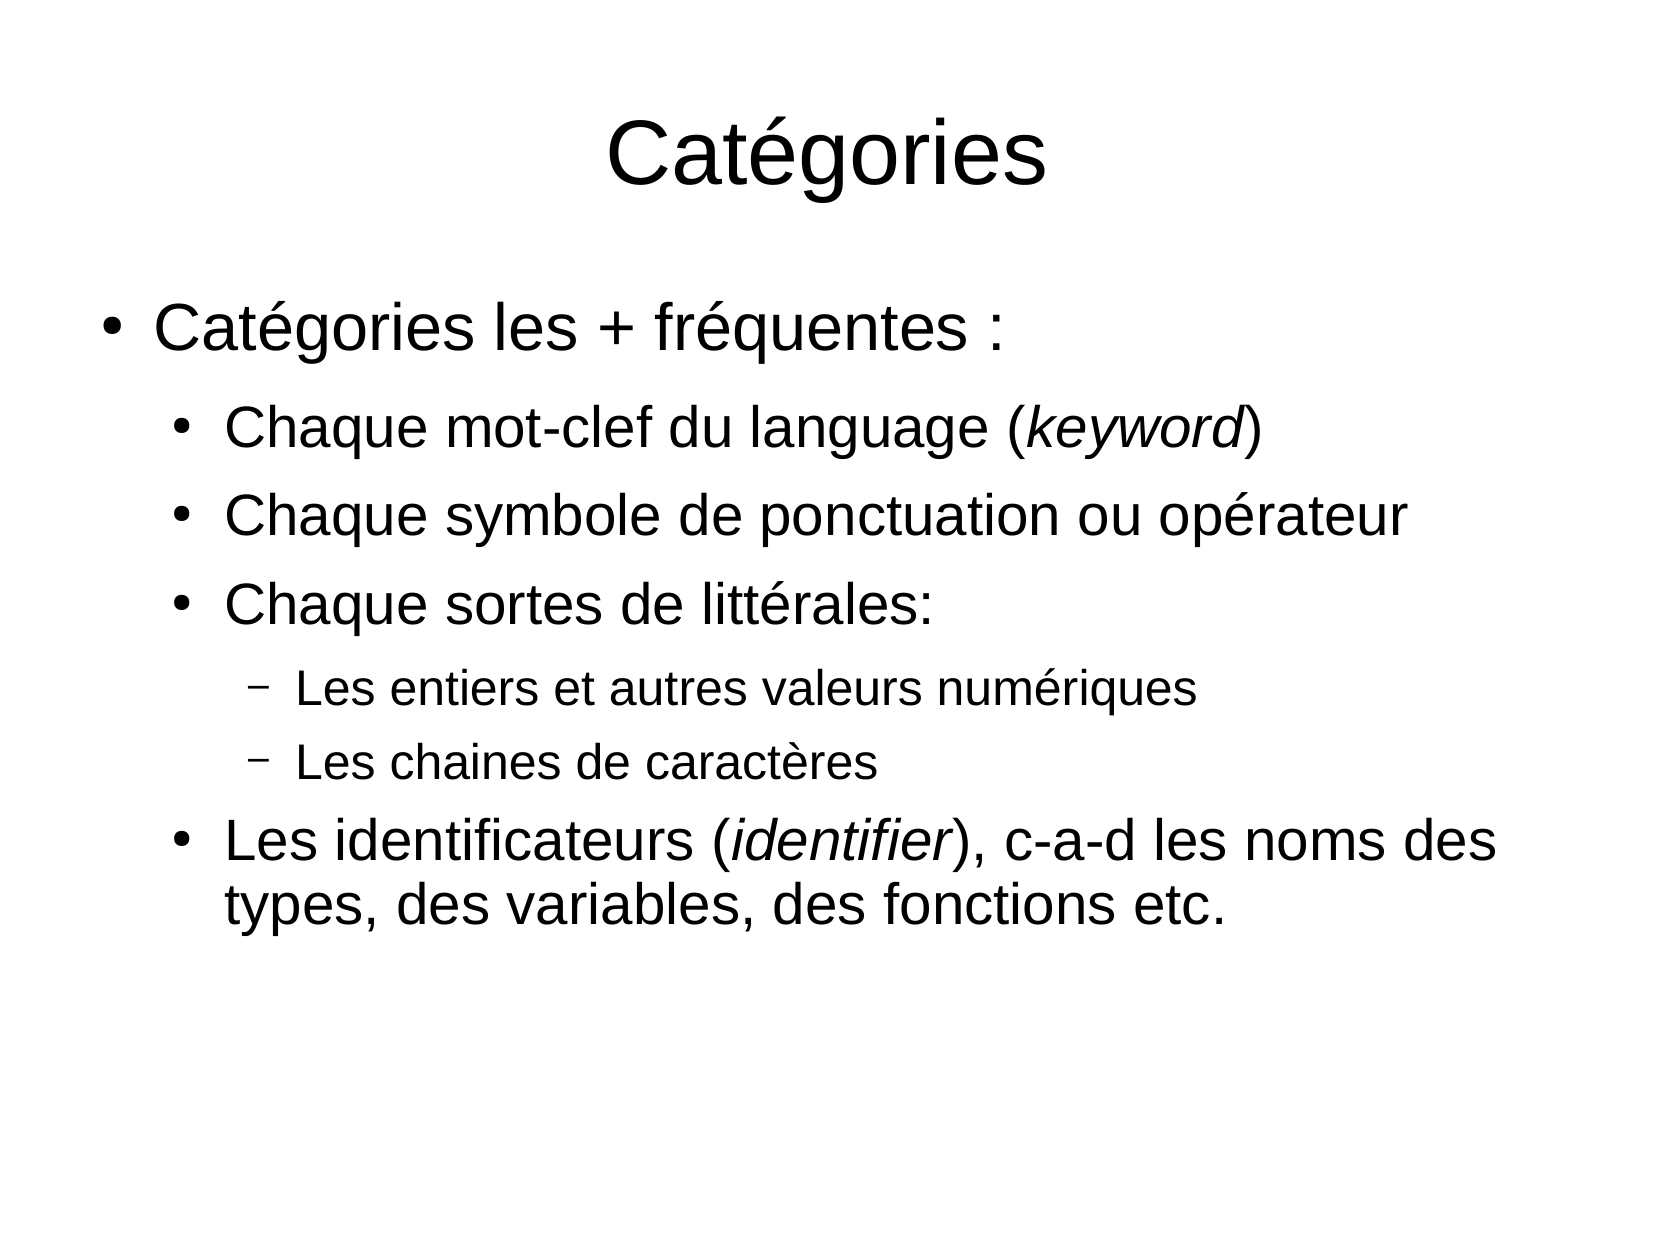

# Catégories
Catégories les + fréquentes :
Chaque mot-clef du language (keyword)
Chaque symbole de ponctuation ou opérateur
Chaque sortes de littérales:
Les entiers et autres valeurs numériques
Les chaines de caractères
Les identificateurs (identifier), c-a-d les noms des types, des variables, des fonctions etc.